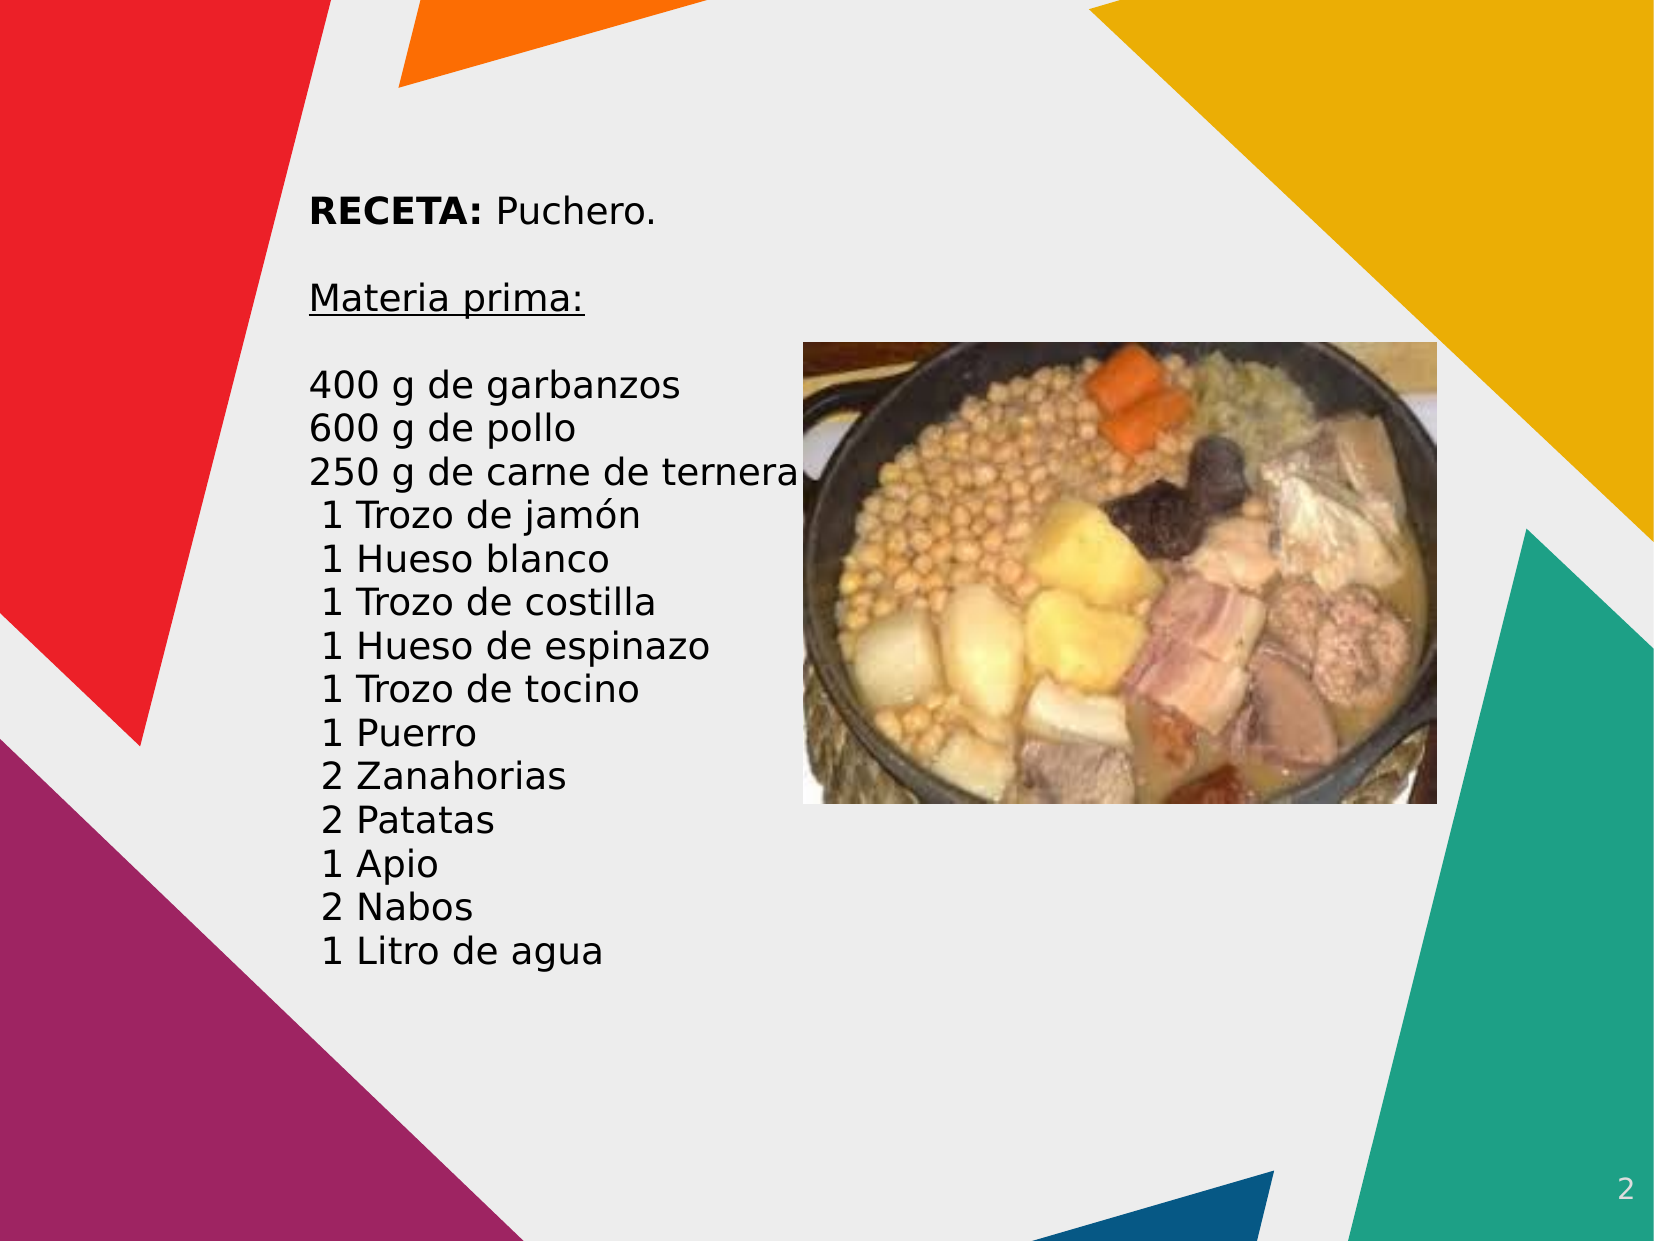

RECETA: Puchero.
Materia prima:
400 g de garbanzos
600 g de pollo
250 g de carne de ternera
 1 Trozo de jamón
 1 Hueso blanco
 1 Trozo de costilla
 1 Hueso de espinazo
 1 Trozo de tocino
 1 Puerro
 2 Zanahorias
 2 Patatas
 1 Apio
 2 Nabos
 1 Litro de agua
2